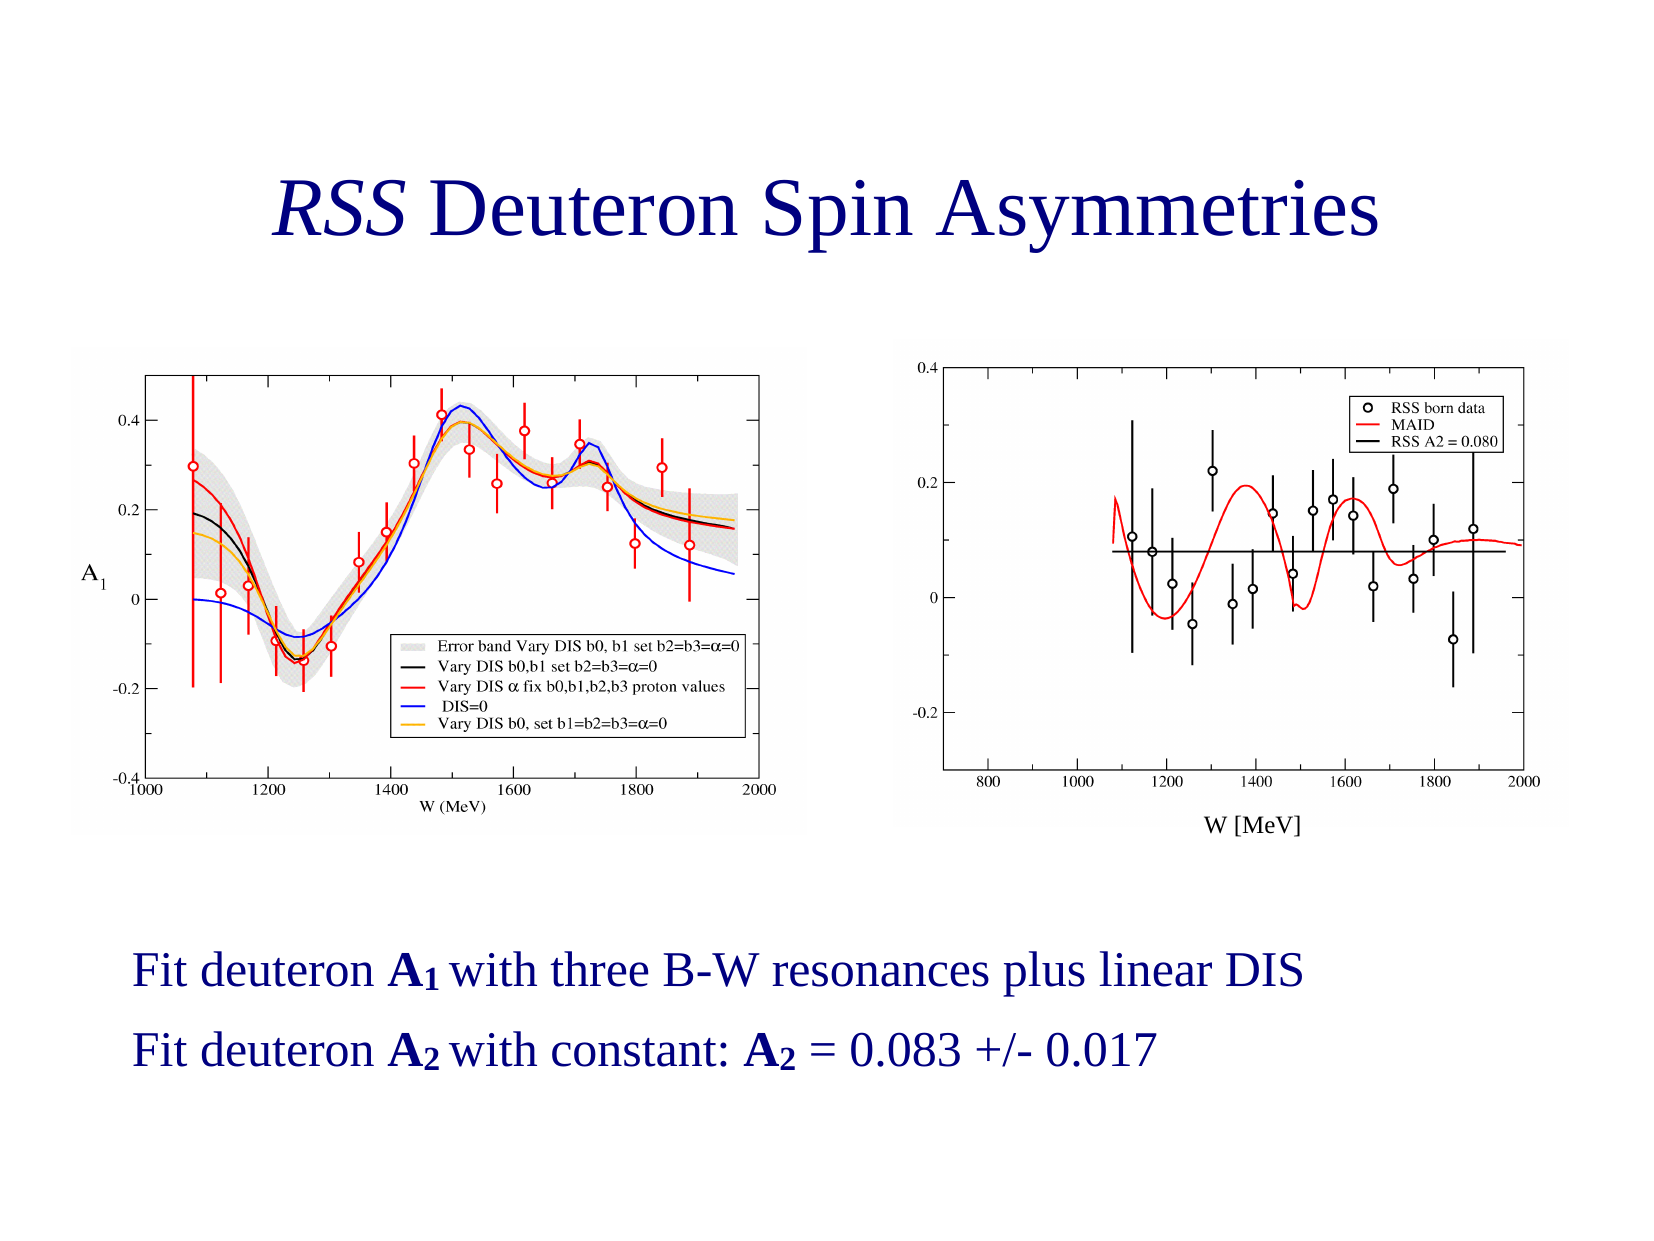

# RSS Deuteron Spin Asymmetries
W [MeV]
Fit deuteron A1 with three B-W resonances plus linear DIS
Fit deuteron A2 with constant: A2 = 0.083 +/- 0.017